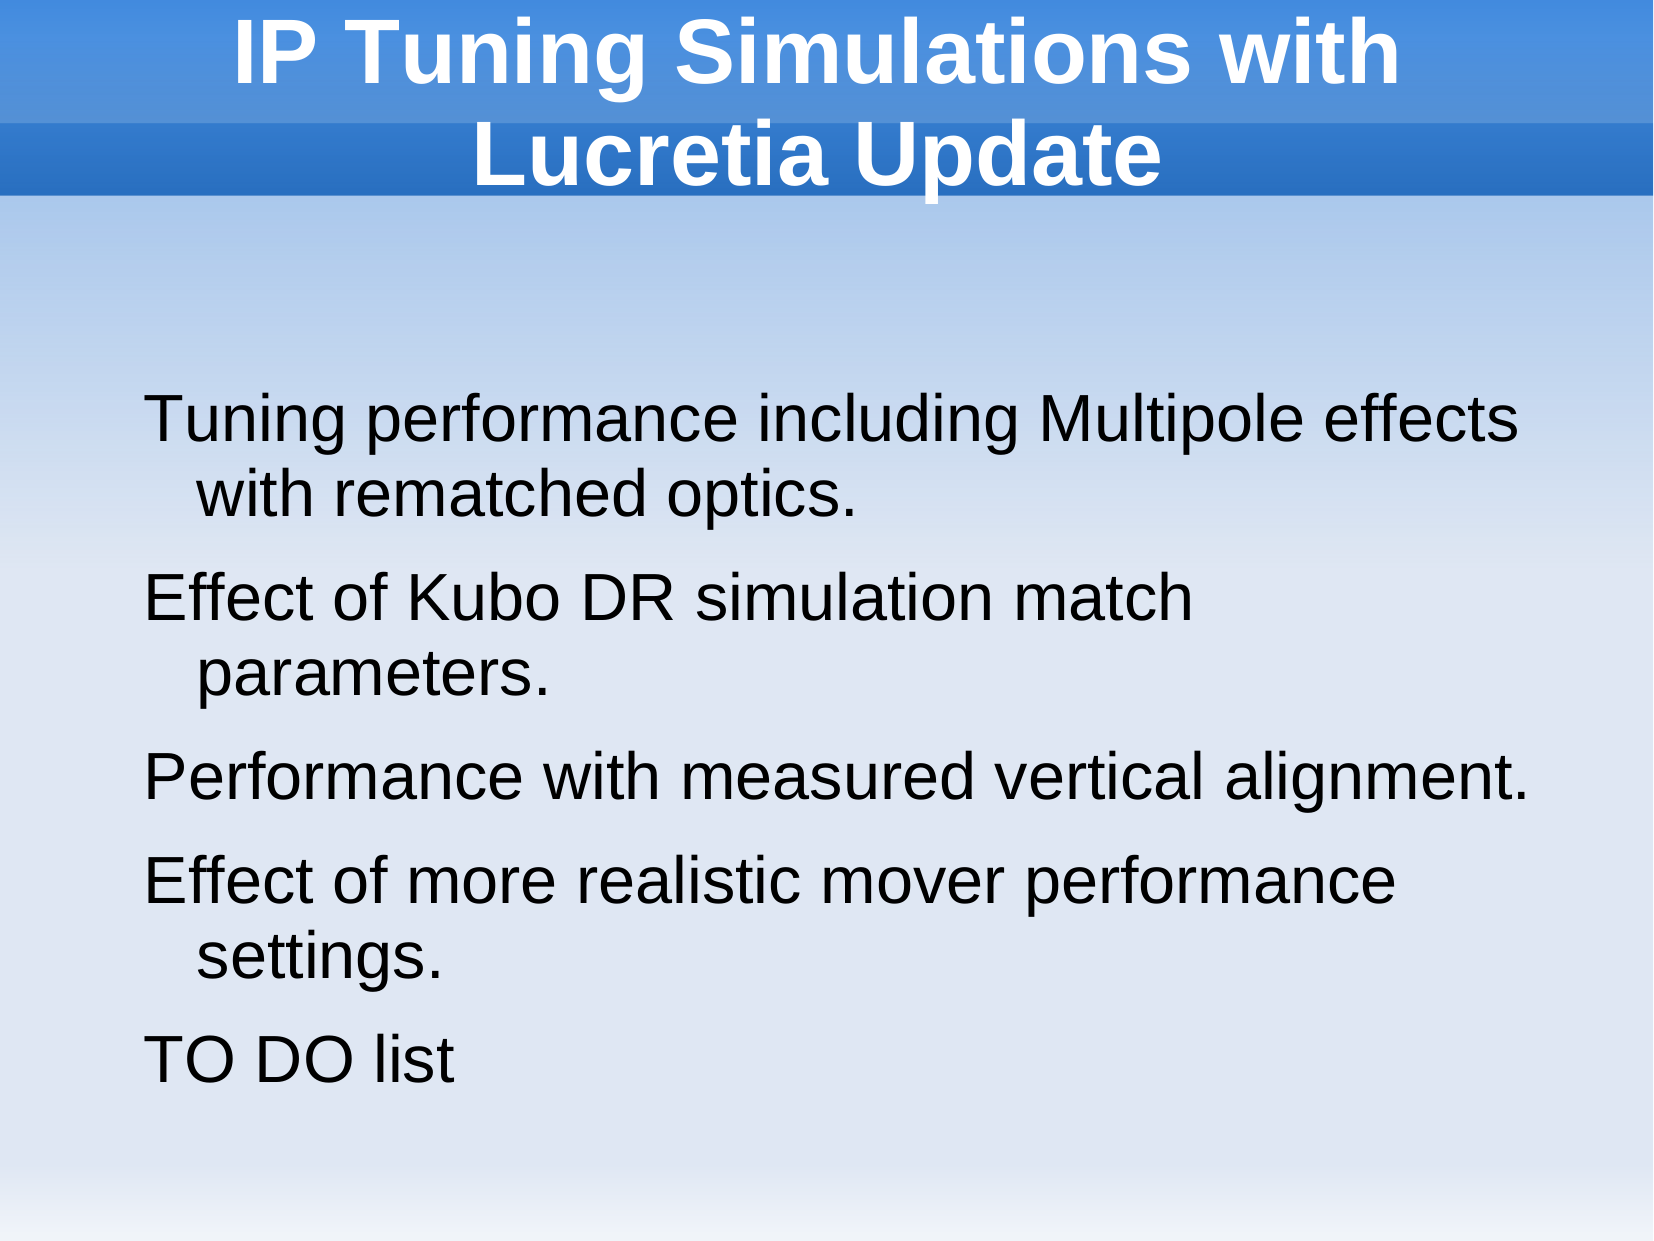

# IP Tuning Simulations with Lucretia Update
Tuning performance including Multipole effects with rematched optics.
Effect of Kubo DR simulation match parameters.
Performance with measured vertical alignment.
Effect of more realistic mover performance settings.
TO DO list